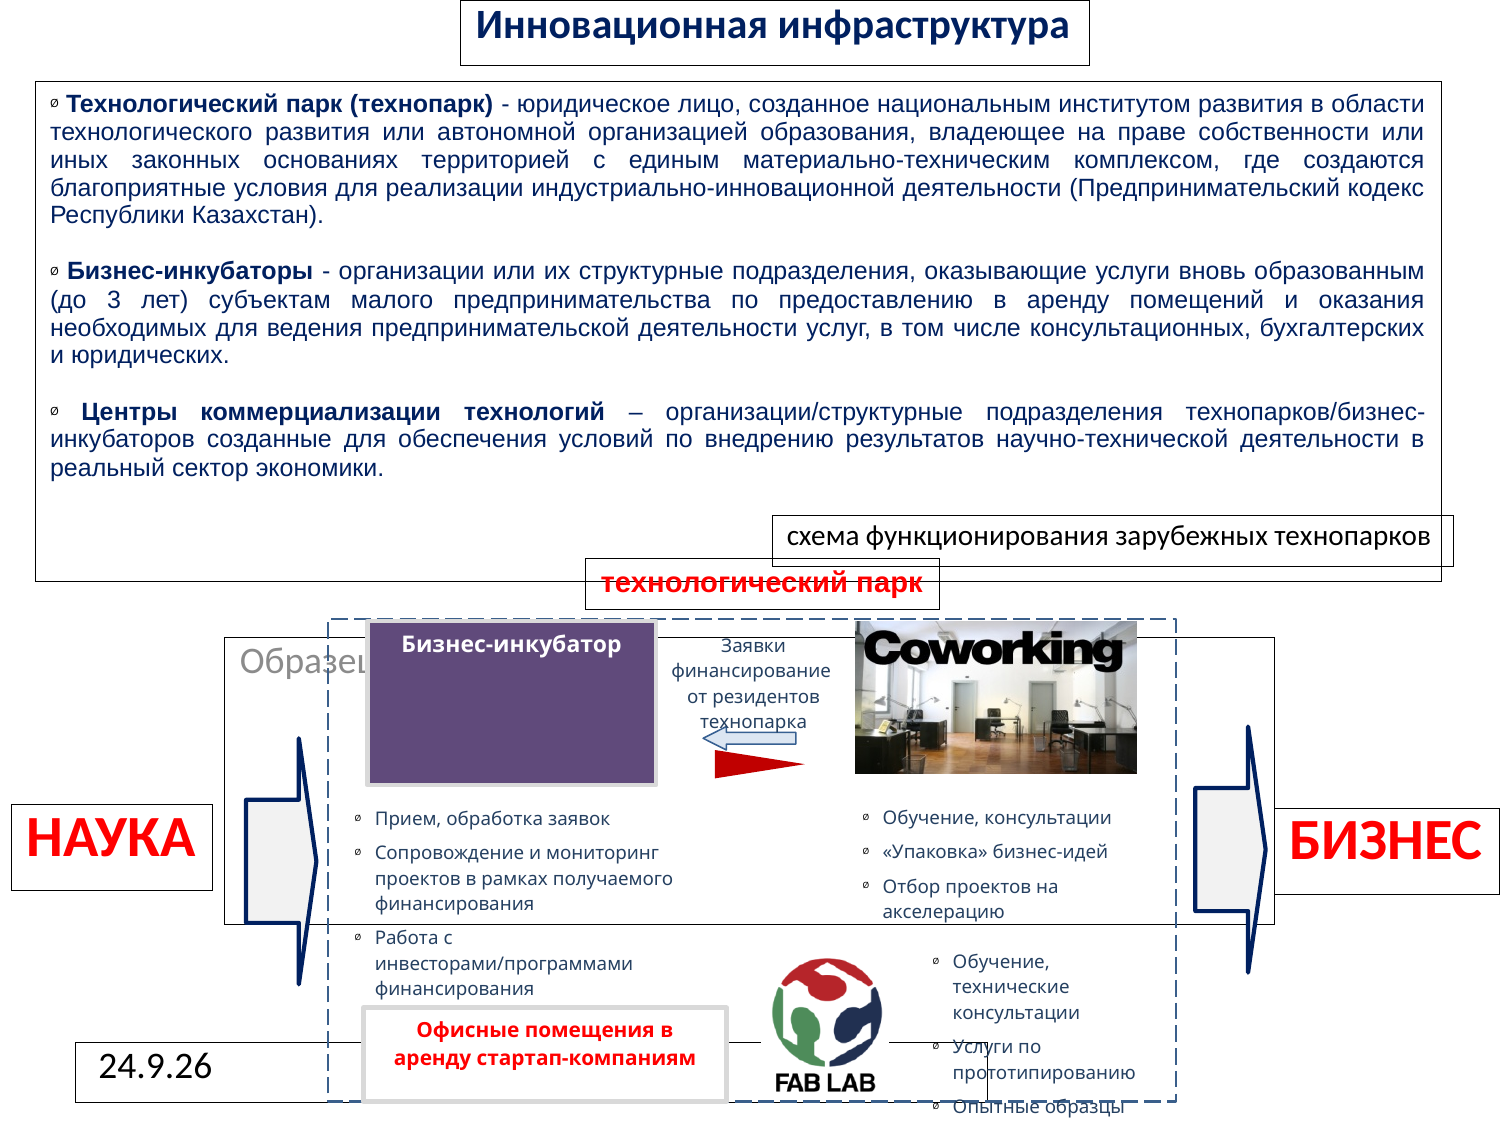

Инновационная инфраструктура
 Технологический парк (технопарк) - юридическое лицо, созданное национальным институтом развития в области технологического развития или автономной организацией образования, владеющее на праве собственности или иных законных основаниях территорией с единым материально-техническим комплексом, где создаются благоприятные условия для реализации индустриально-инновационной деятельности (Предпринимательский кодекс Республики Казахстан).
 Бизнес-инкубаторы - организации или их структурные подразделения, оказывающие услуги вновь образованным (до 3 лет) субъектам малого предпринимательства по предоставлению в аренду помещений и оказания необходимых для ведения предпринимательской деятельности услуг, в том числе консультационных, бухгалтерских и юридических.
 Центры коммерциализации технологий – организации/структурные подразделения технопарков/бизнес-инкубаторов созданные для обеспечения условий по внедрению результатов научно-технической деятельности в реальный сектор экономики.
схема функционирования зарубежных технопарков
технологический парк
Бизнес-инкубатор
Заявки финансирование
от резидентов технопарка
Обучение, консультации
«Упаковка» бизнес-идей
Отбор проектов на акселерацию
Прием, обработка заявок
Сопровождение и мониторинг проектов в рамках получаемого финансирования
Работа с инвесторами/программами финансирования
НАУКА
БИЗНЕС
Обучение, технические консультации
Услуги по прототипированию
Опытные образцы
Офисные помещения в аренду стартап-компаниям